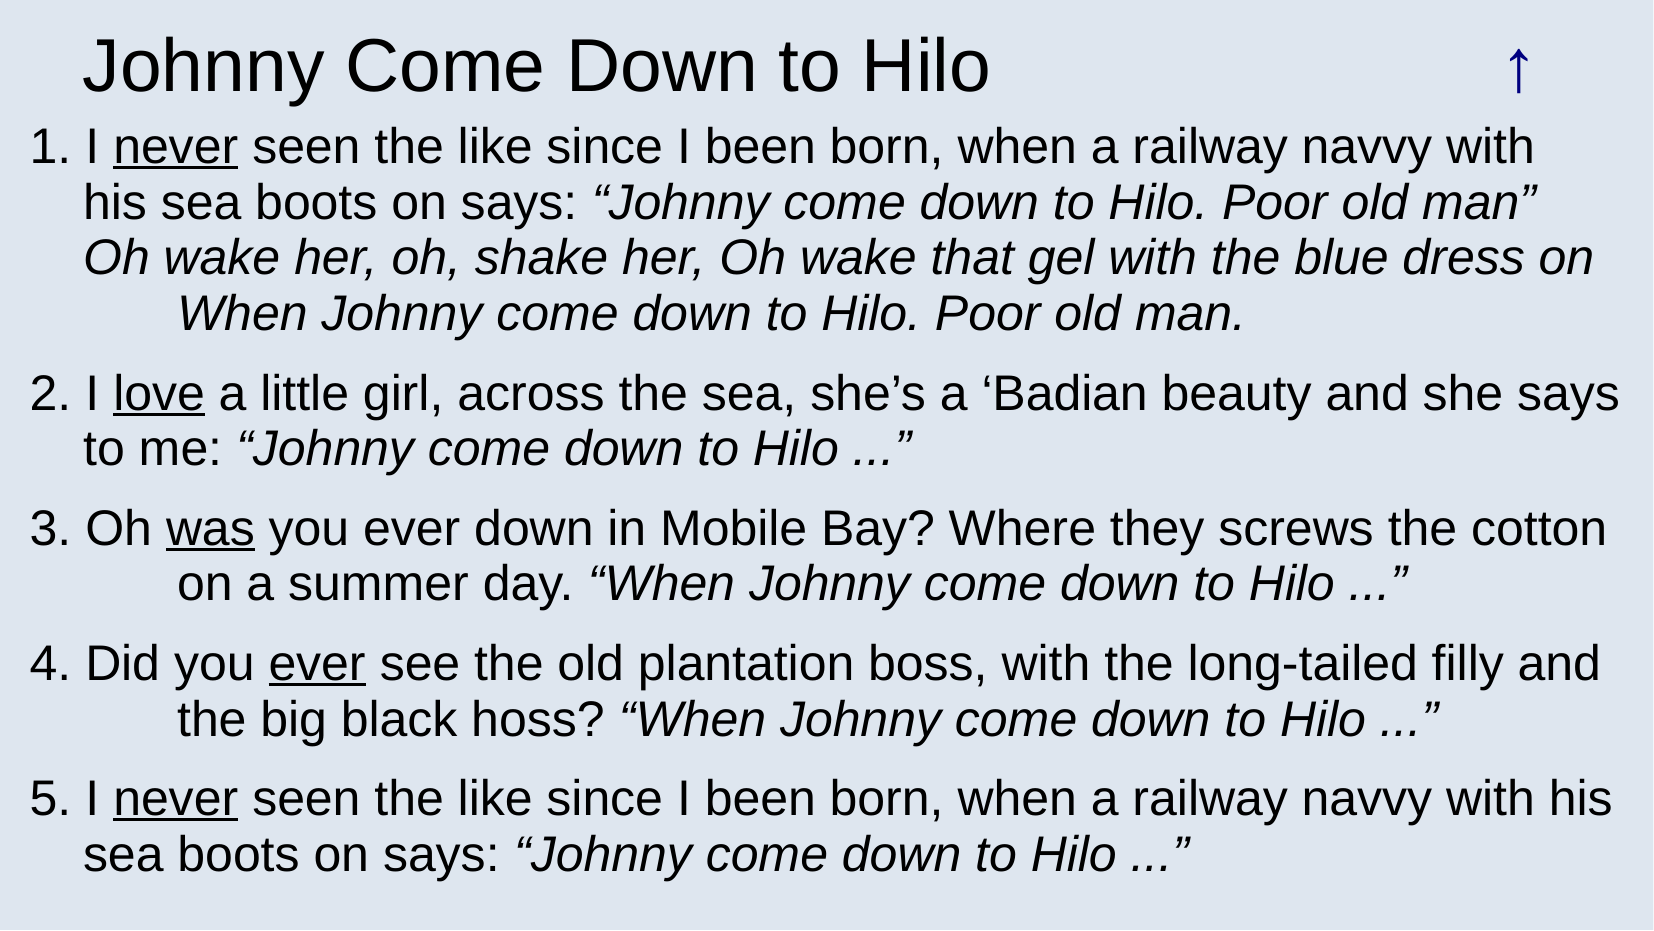

# Johnny Come Down to Hilo	↑
1. I never seen the like since I been born, when a railway navvy with
		his sea boots on says: “Johnny come down to Hilo. Poor old man”
		Oh wake her, oh, shake her, Oh wake that gel with the blue dress on 				When Johnny come down to Hilo. Poor old man.
2. I love a little girl, across the sea, she’s a ‘Badian beauty and she says 		to me: “Johnny come down to Hilo ...”
3. Oh was you ever down in Mobile Bay? Where they screws the cotton 				on a summer day. “When Johnny come down to Hilo ...”
4. Did you ever see the old plantation boss, with the long-tailed filly and 				the big black hoss? “When Johnny come down to Hilo ...”
5. I never seen the like since I been born, when a railway navvy with his 		sea boots on says: “Johnny come down to Hilo ...”